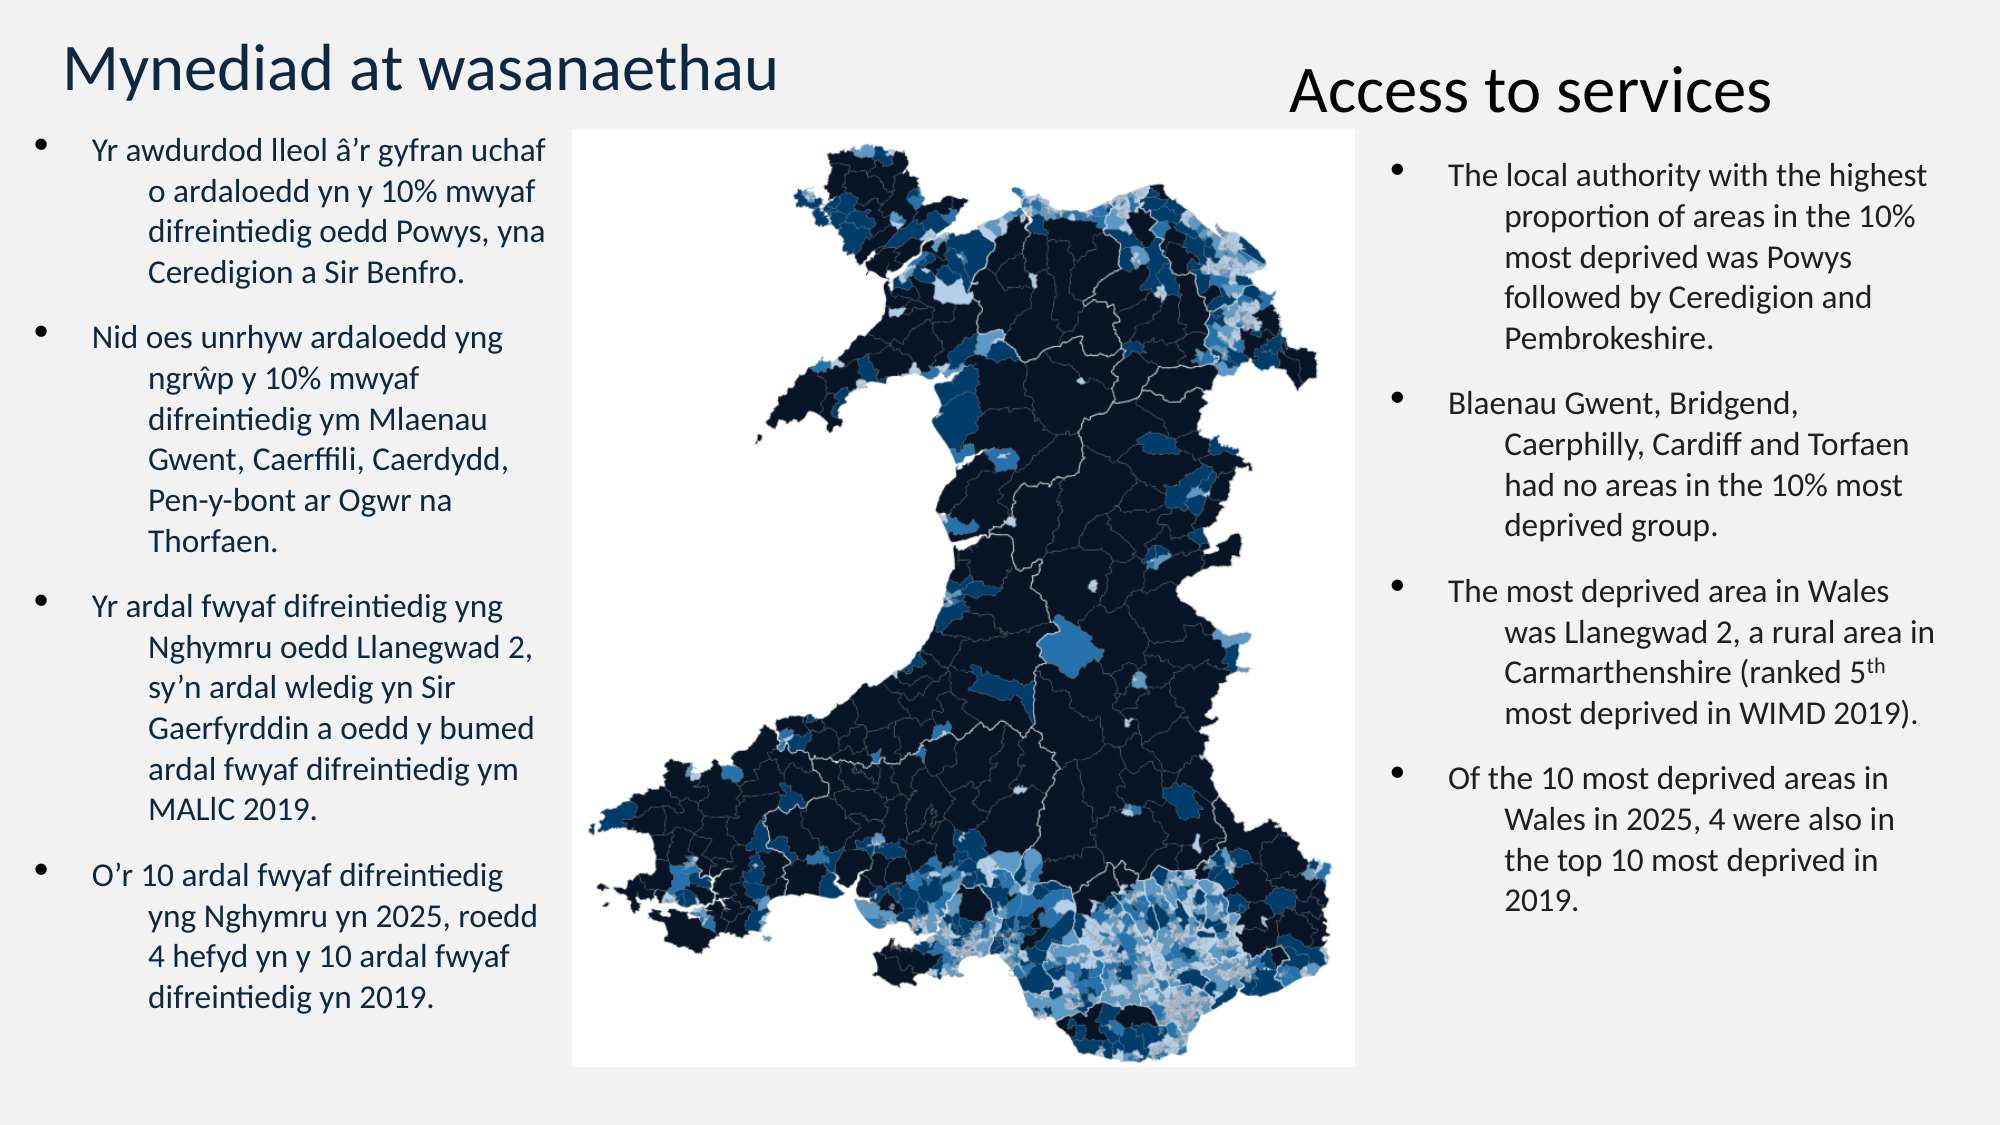

Access to services
Mynediad at wasanaethau
Yr awdurdod lleol â’r gyfran uchaf o ardaloedd yn y 10% mwyaf difreintiedig oedd Powys, yna Ceredigion a Sir Benfro.
Nid oes unrhyw ardaloedd yng ngrŵp y 10% mwyaf difreintiedig ym Mlaenau Gwent, Caerffili, Caerdydd, Pen-y-bont ar Ogwr na Thorfaen.
Yr ardal fwyaf difreintiedig yng Nghymru oedd Llanegwad 2, sy’n ardal wledig yn Sir Gaerfyrddin a oedd y bumed ardal fwyaf difreintiedig ym MALlC 2019.
O’r 10 ardal fwyaf difreintiedig yng Nghymru yn 2025, roedd 4 hefyd yn y 10 ardal fwyaf difreintiedig yn 2019.
The local authority with the highest proportion of areas in the 10% most deprived was Powys followed by Ceredigion and Pembrokeshire.
Blaenau Gwent, Bridgend, Caerphilly, Cardiff and Torfaen had no areas in the 10% most deprived group.
The most deprived area in Wales was Llanegwad 2, a rural area in Carmarthenshire (ranked 5th most deprived in WIMD 2019).
Of the 10 most deprived areas in Wales in 2025, 4 were also in the top 10 most deprived in 2019.